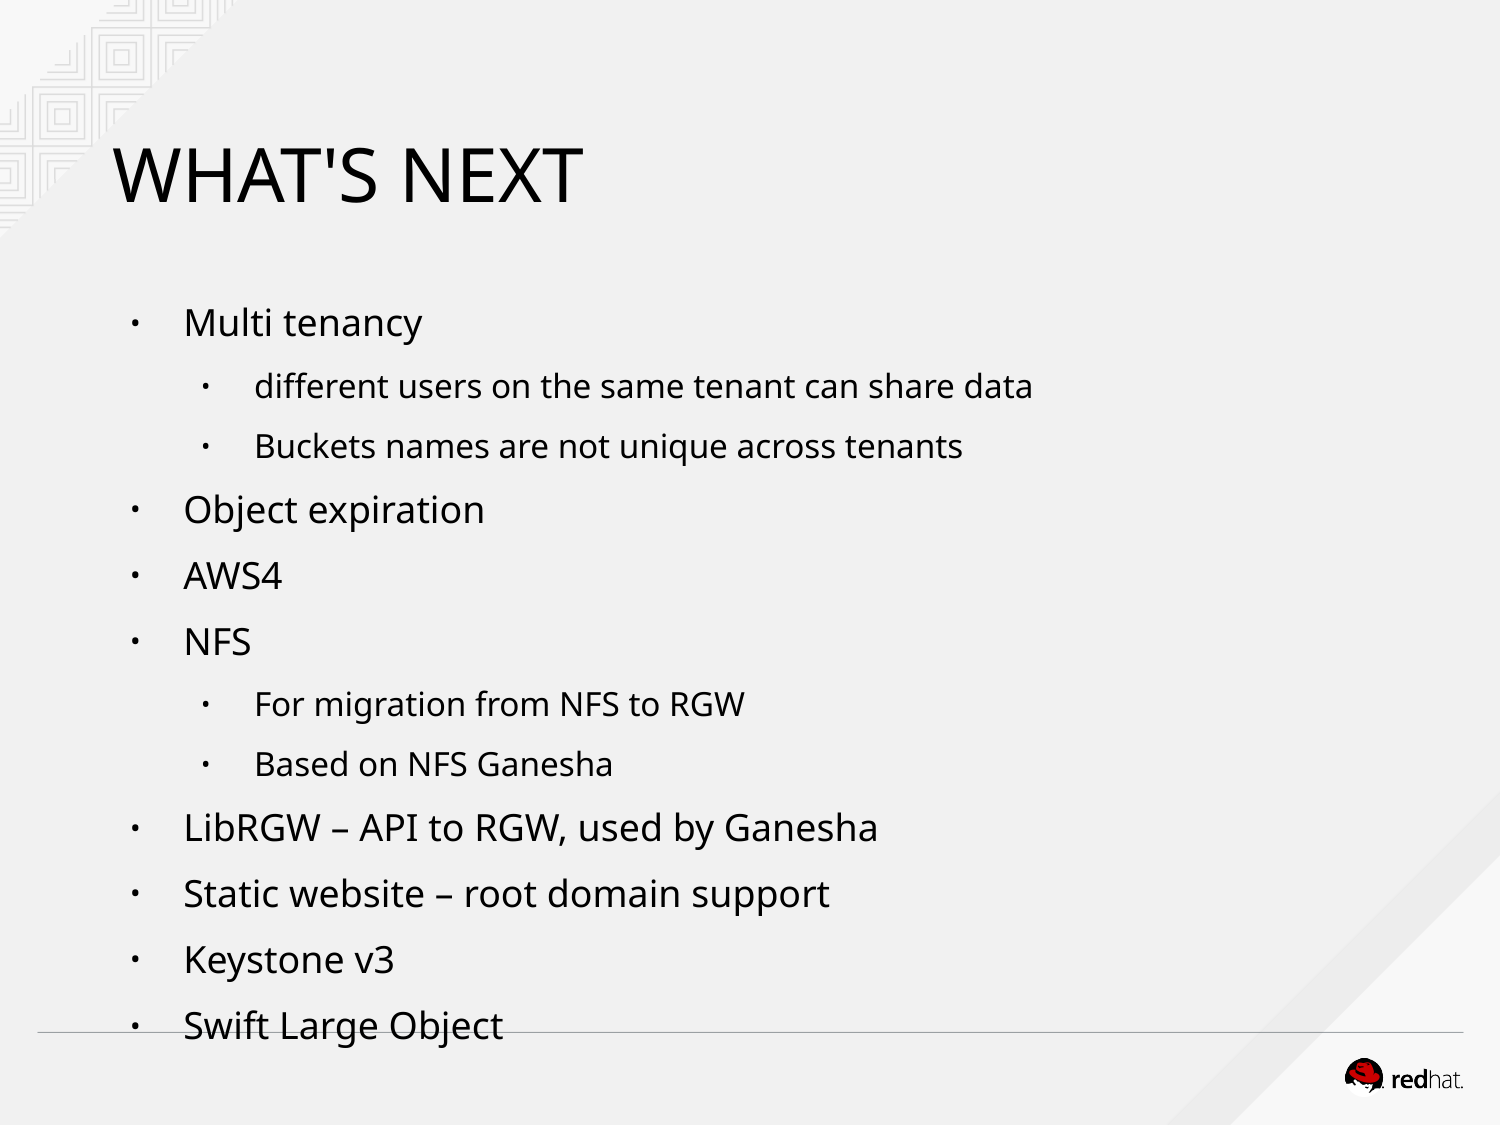

# WHAT'S NEXT
Multi tenancy
different users on the same tenant can share data
Buckets names are not unique across tenants
Object expiration
AWS4
NFS
For migration from NFS to RGW
Based on NFS Ganesha
LibRGW – API to RGW, used by Ganesha
Static website – root domain support
Keystone v3
Swift Large Object